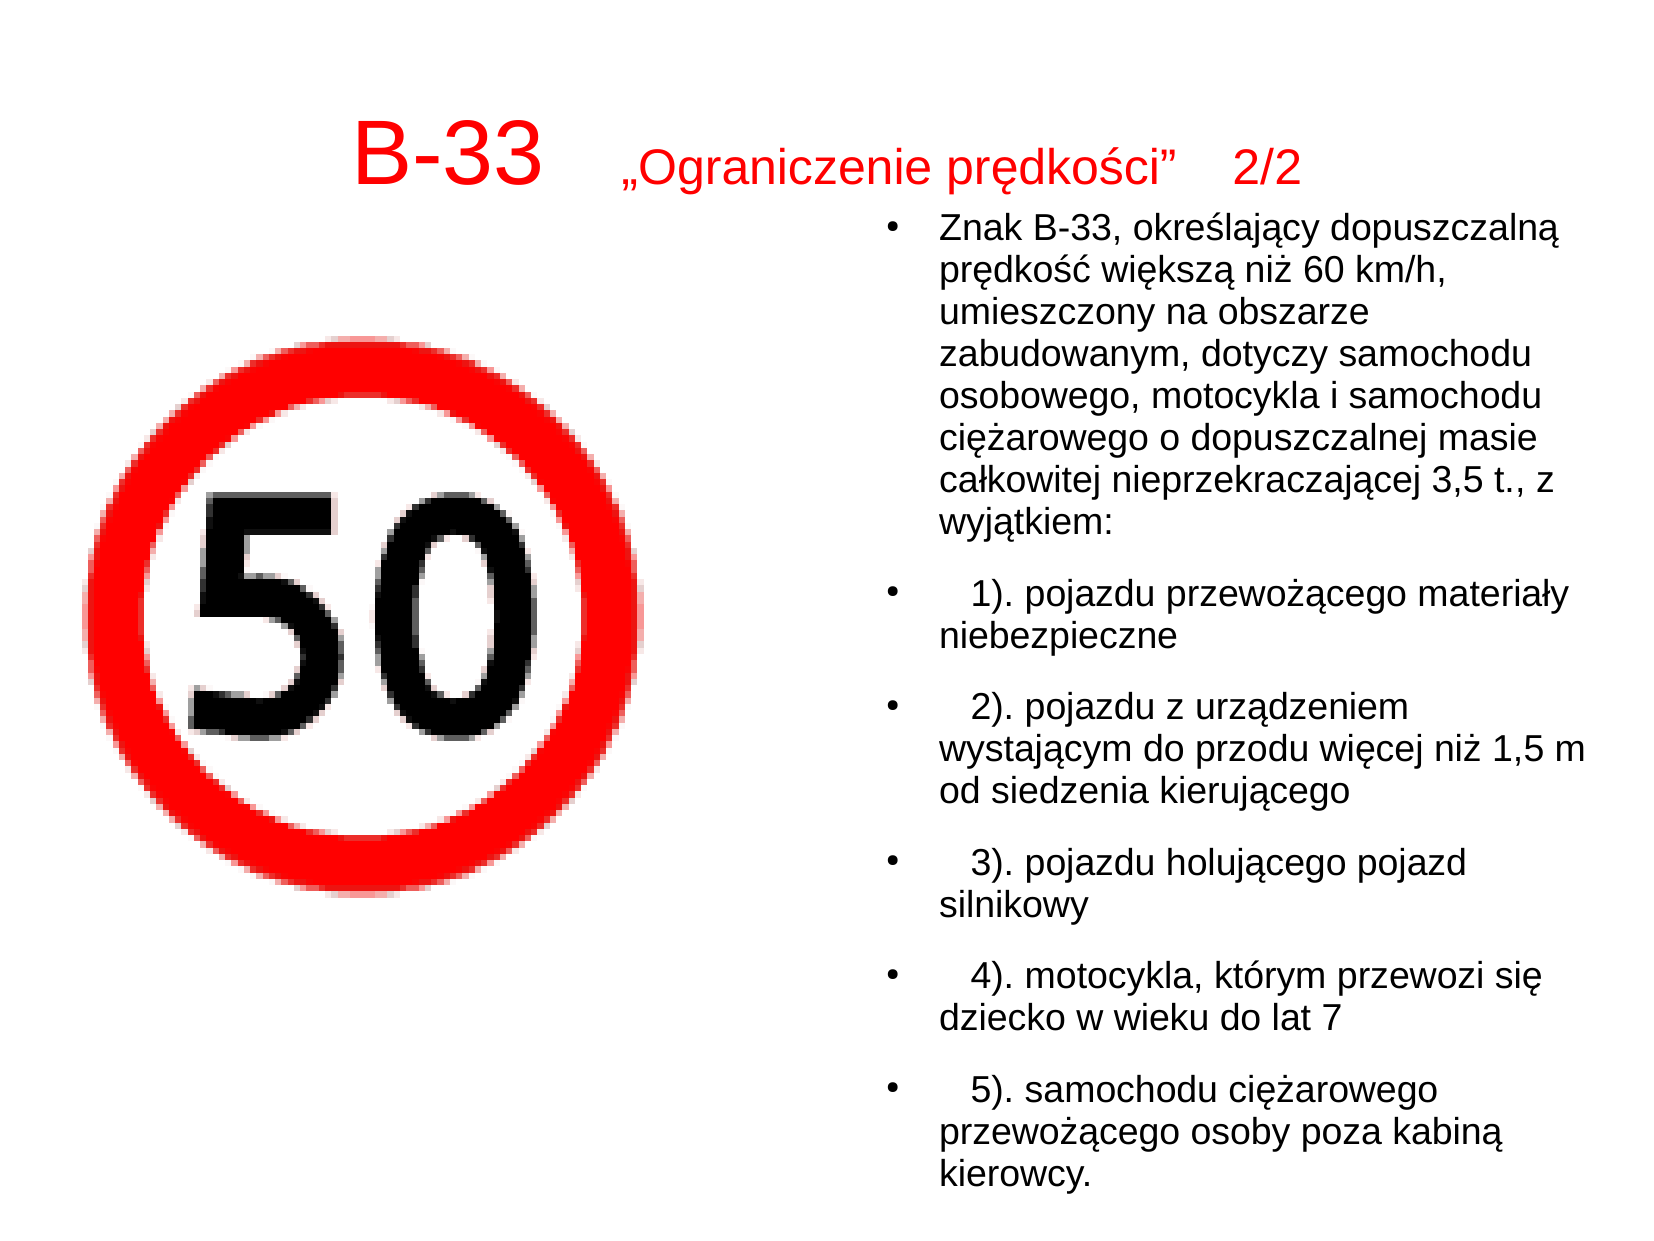

# B-33 „Ograniczenie prędkości” 2/2
Znak B-33, określający dopuszczalną prędkość większą niż 60 km/h, umieszczony na obszarze zabudowanym, dotyczy samochodu osobowego, motocykla i samochodu ciężarowego o dopuszczalnej masie całkowitej nieprzekraczającej 3,5 t., z wyjątkiem:
 1). pojazdu przewożącego materiały niebezpieczne
 2). pojazdu z urządzeniem wystającym do przodu więcej niż 1,5 m od siedzenia kierującego
 3). pojazdu holującego pojazd silnikowy
 4). motocykla, którym przewozi się dziecko w wieku do lat 7
 5). samochodu ciężarowego przewożącego osoby poza kabiną kierowcy.